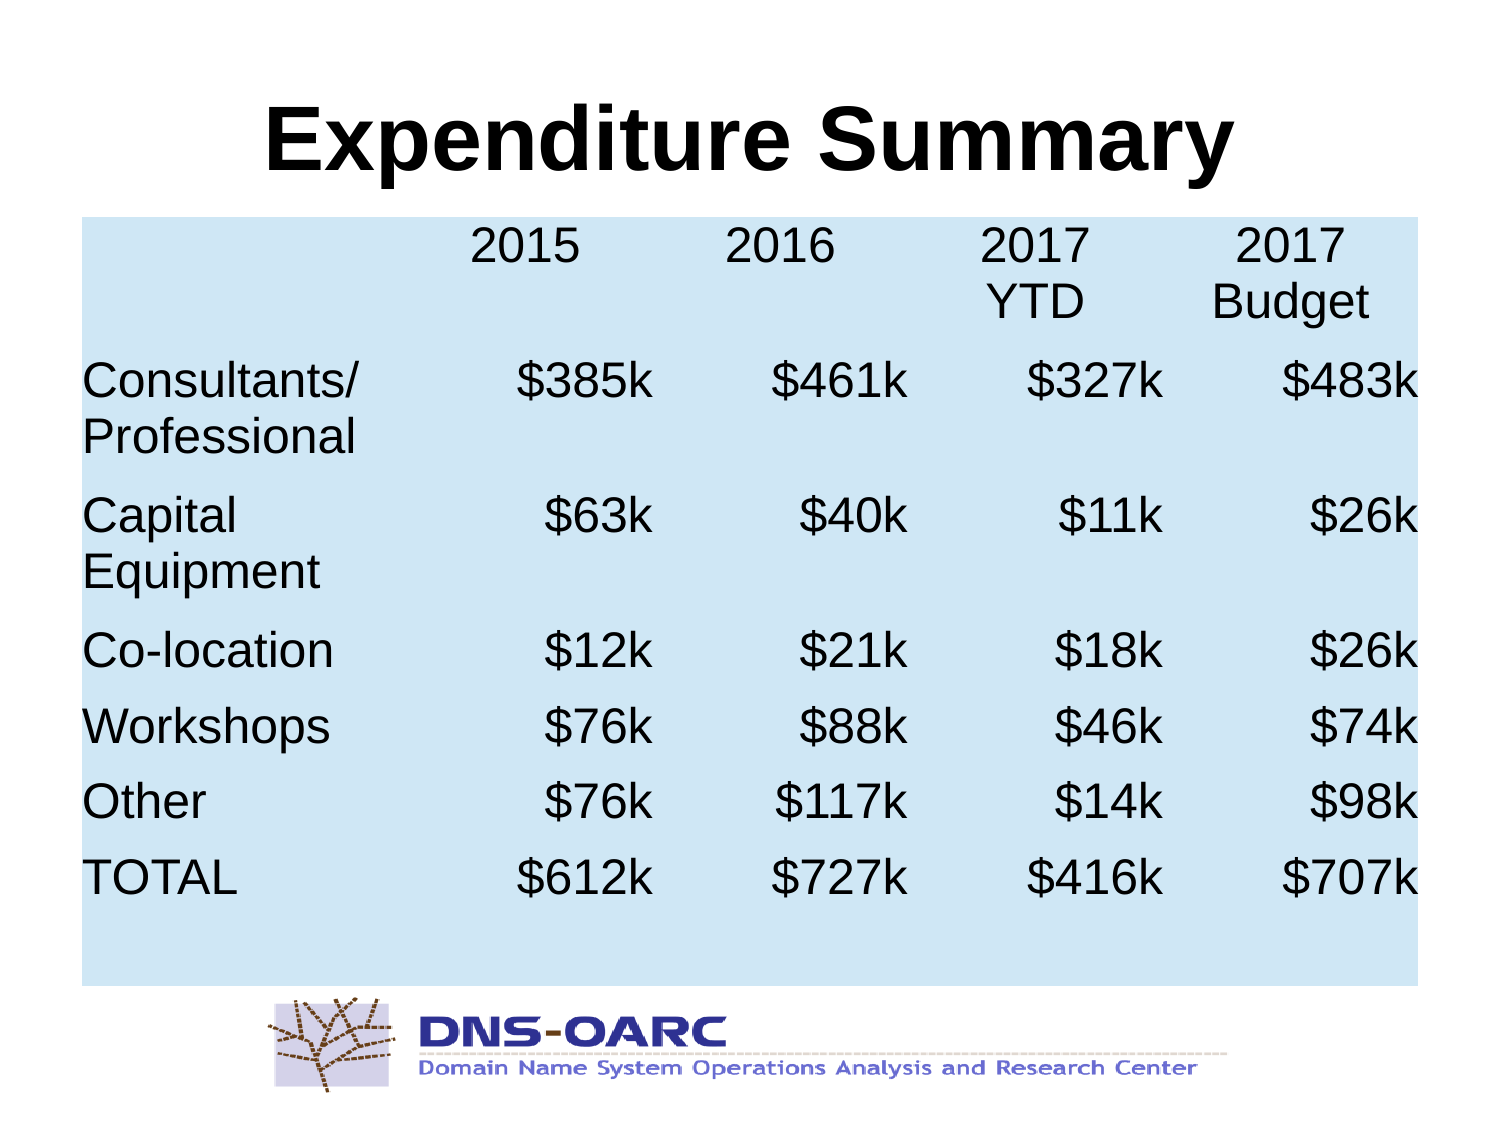

# Expenditure Summary
| | 2015 | 2016 | 2017 YTD | 2017 Budget |
| --- | --- | --- | --- | --- |
| Consultants/ Professional | $385k | $461k | $327k | $483k |
| Capital Equipment | $63k | $40k | $11k | $26k |
| Co-location | $12k | $21k | $18k | $26k |
| Workshops | $76k | $88k | $46k | $74k |
| Other | $76k | $117k | $14k | $98k |
| TOTAL | $612k | $727k | $416k | $707k |
| | | | | |